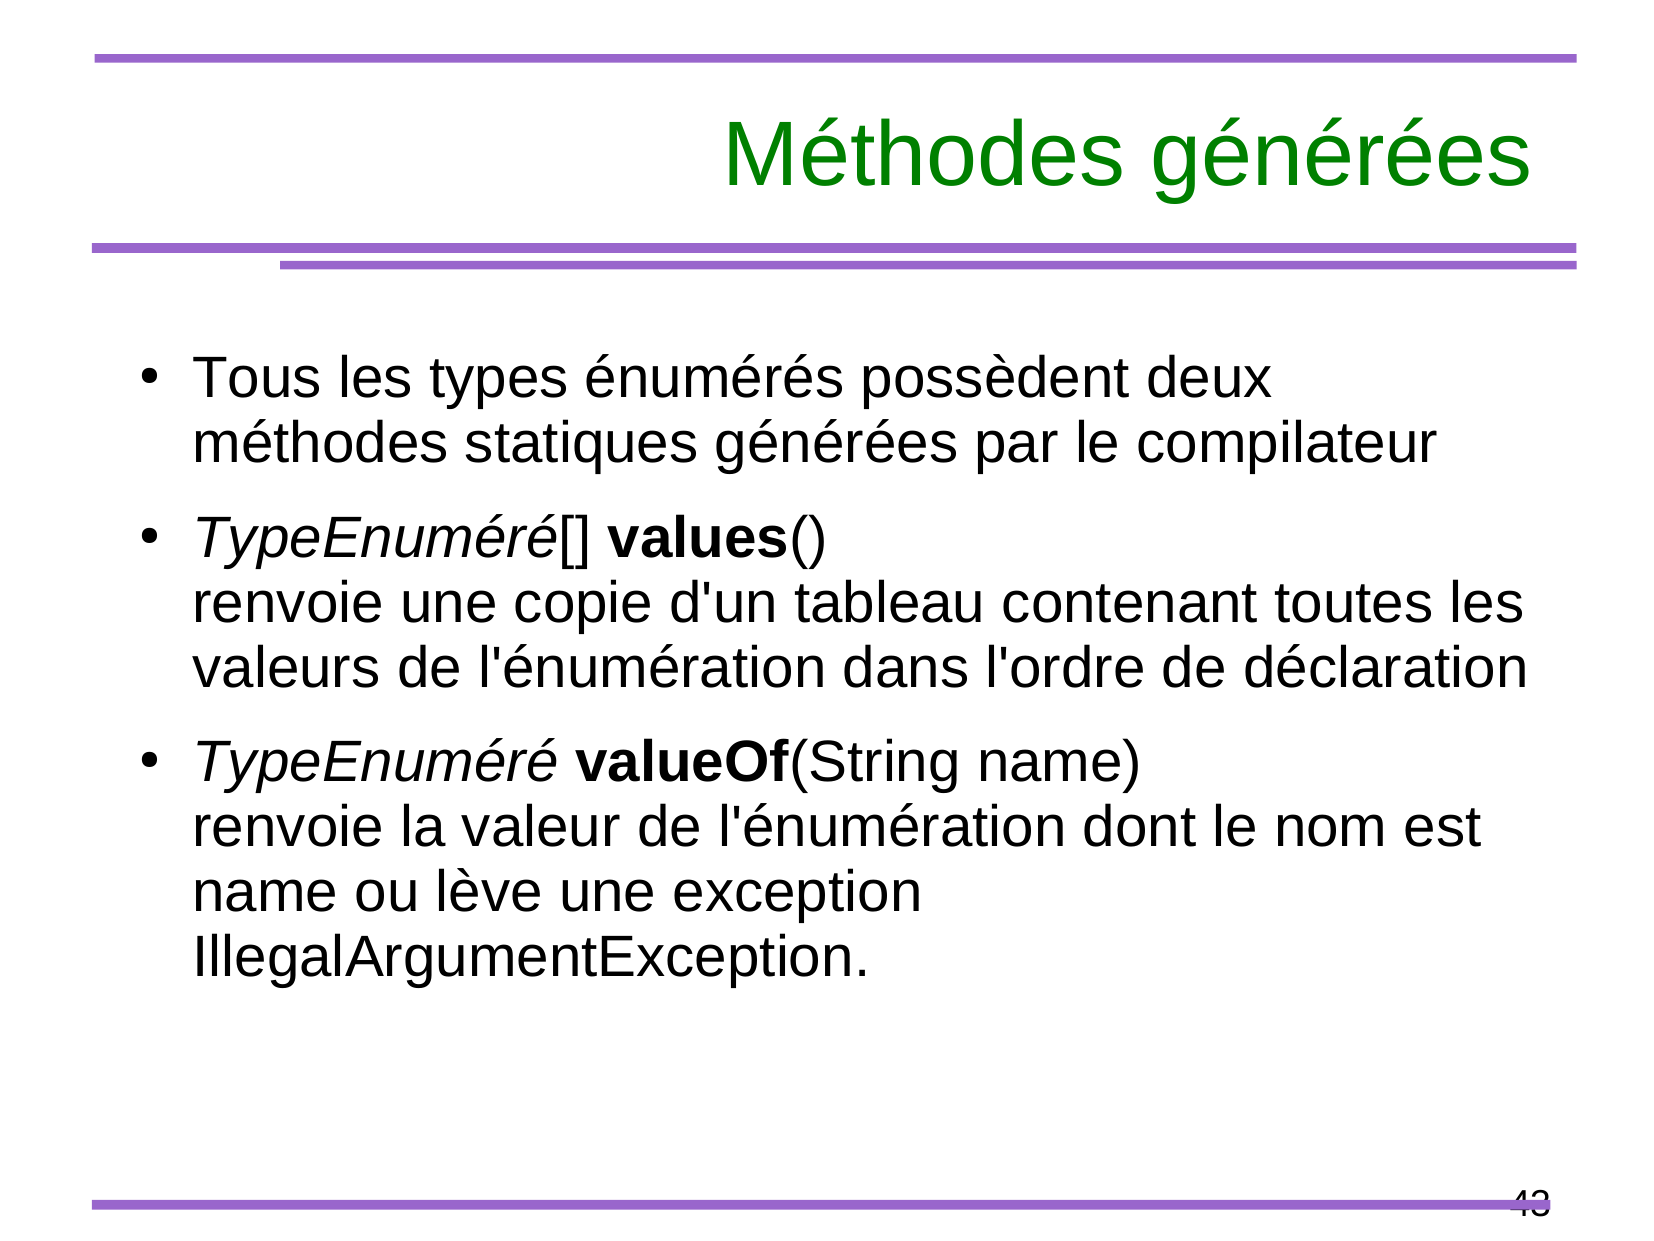

# Méthodes générées
Tous les types énumérés possèdent deux méthodes statiques générées par le compilateur
TypeEnuméré[] values()
renvoie une copie d'un tableau contenant toutes les valeurs de l'énumération dans l'ordre de déclaration
TypeEnuméré valueOf(String name)
renvoie la valeur de l'énumération dont le nom est name ou lève une exception IllegalArgumentException.